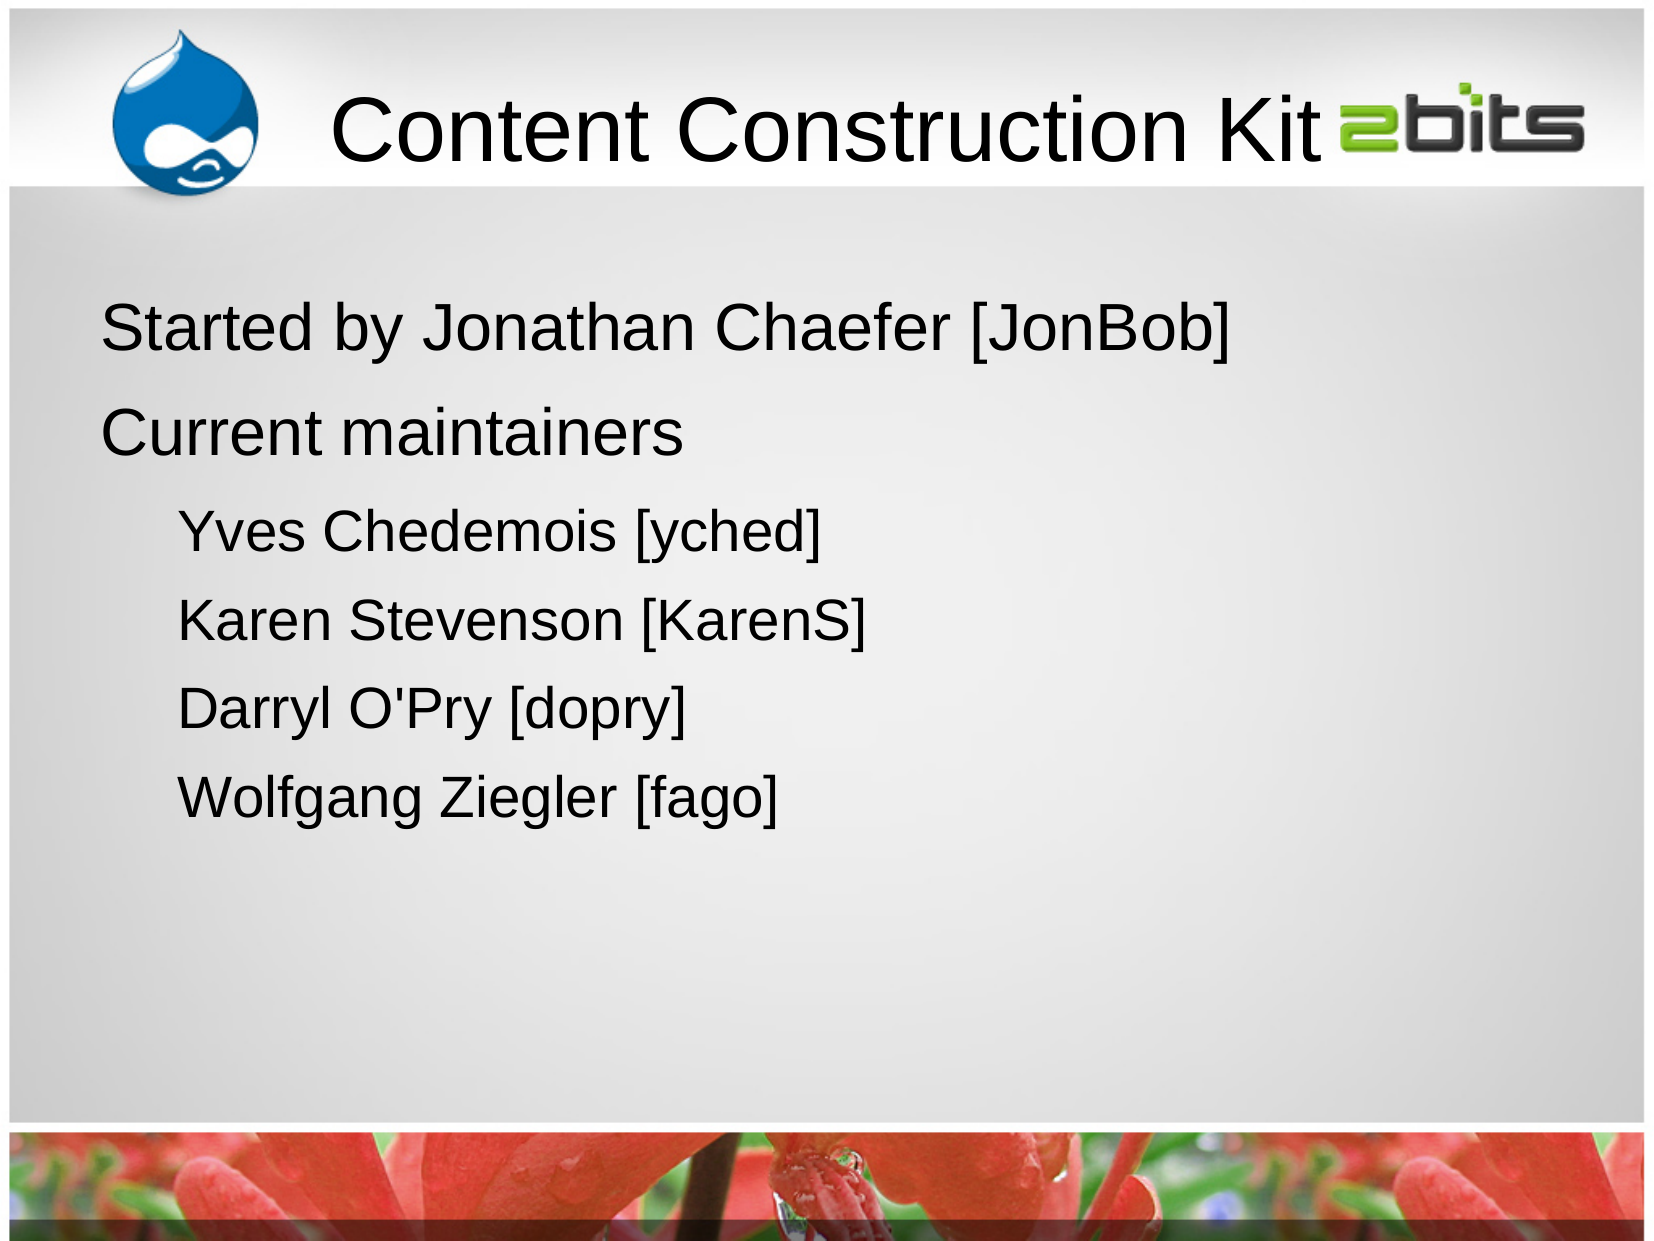

# Content Construction Kit
Started by Jonathan Chaefer [JonBob]
Current maintainers
Yves Chedemois [yched]
Karen Stevenson [KarenS]
Darryl O'Pry [dopry]
Wolfgang Ziegler [fago]